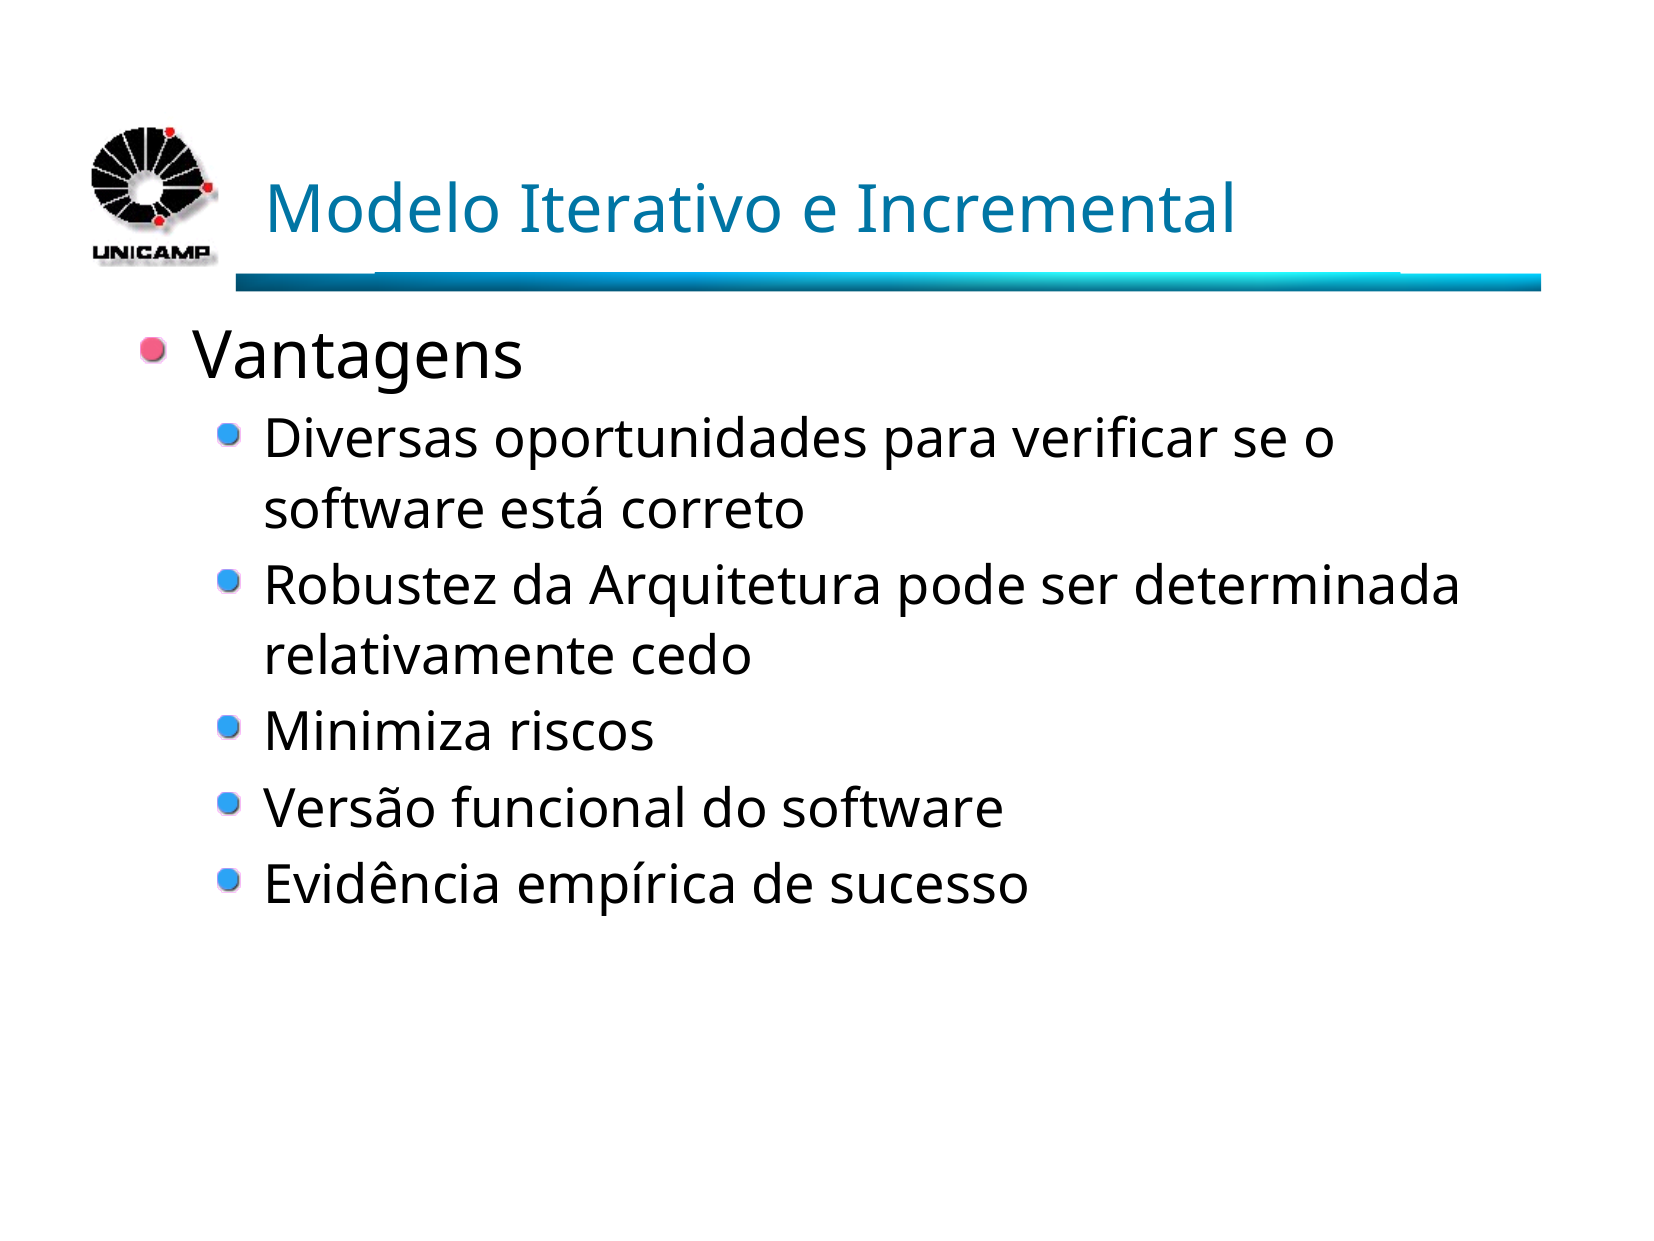

# Modelo Iterativo e Incremental
Vantagens
Diversas oportunidades para verificar se o software está correto
Robustez da Arquitetura pode ser determinada relativamente cedo
Minimiza riscos
Versão funcional do software
Evidência empírica de sucesso